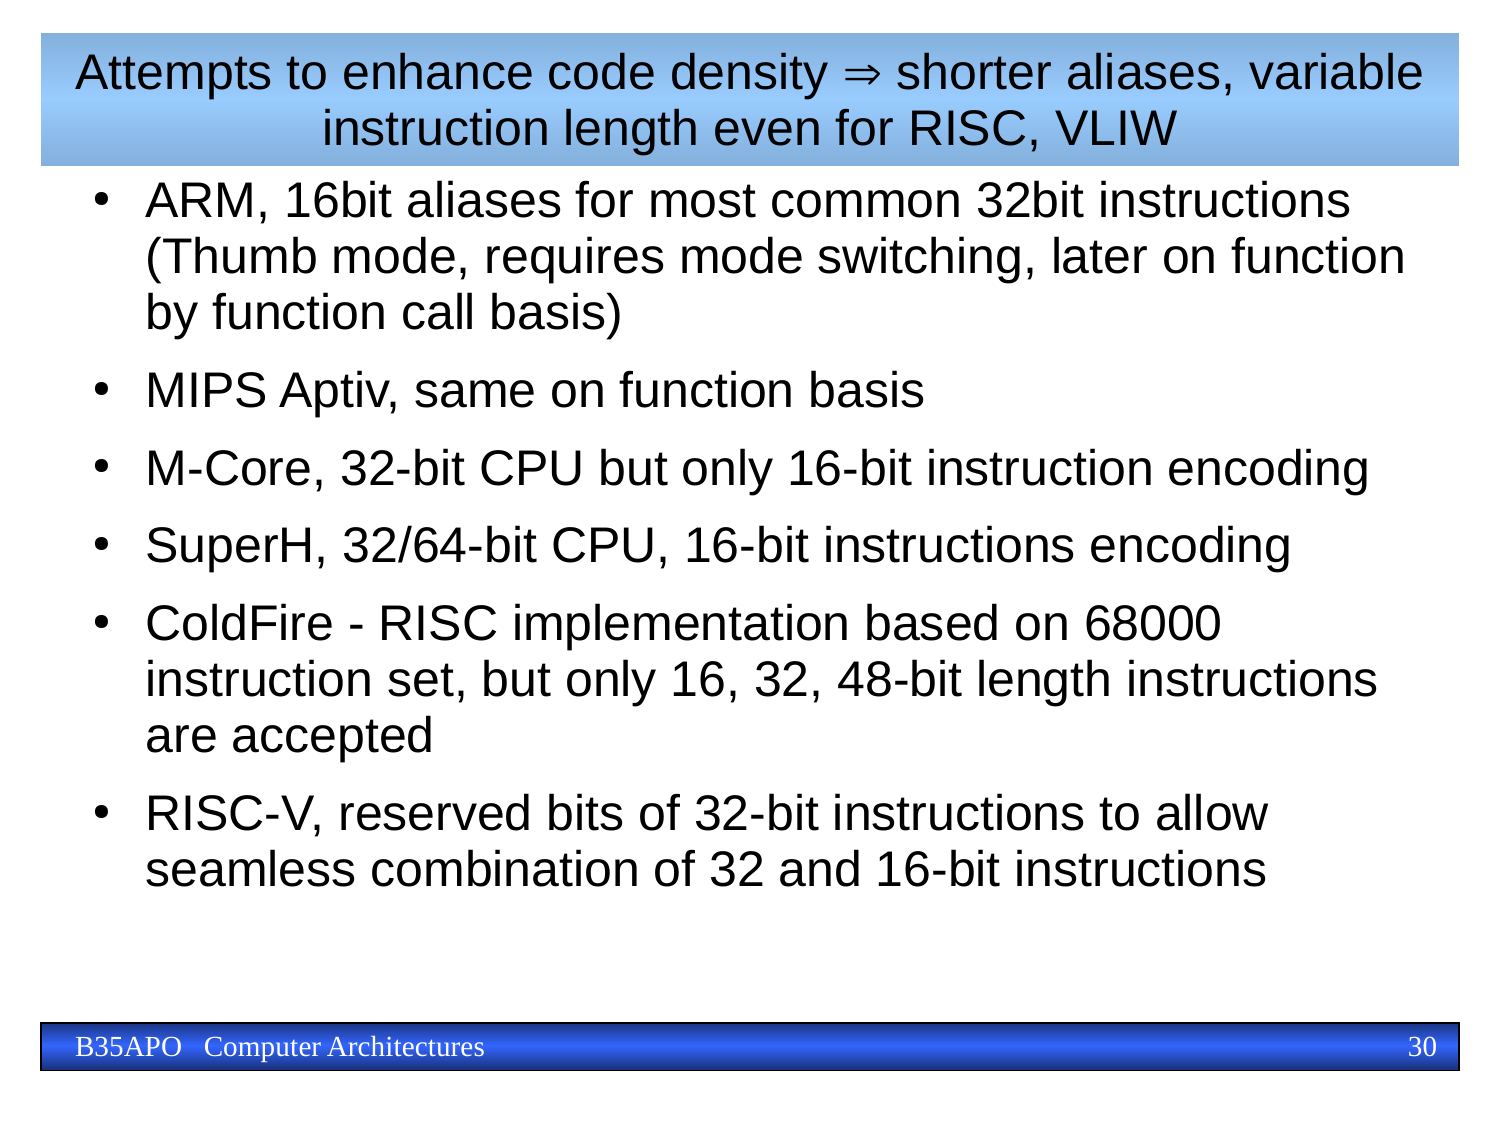

# Attempts to enhance code density ⇒ shorter aliases, variable instruction length even for RISC, VLIW
ARM, 16bit aliases for most common 32bit instructions (Thumb mode, requires mode switching, later on function by function call basis)
MIPS Aptiv, same on function basis
M-Core, 32-bit CPU but only 16-bit instruction encoding
SuperH, 32/64-bit CPU, 16-bit instructions encoding
ColdFire - RISC implementation based on 68000 instruction set, but only 16, 32, 48-bit length instructions are accepted
RISC-V, reserved bits of 32-bit instructions to allow seamless combination of 32 and 16-bit instructions
B35APO Computer Architectures
30